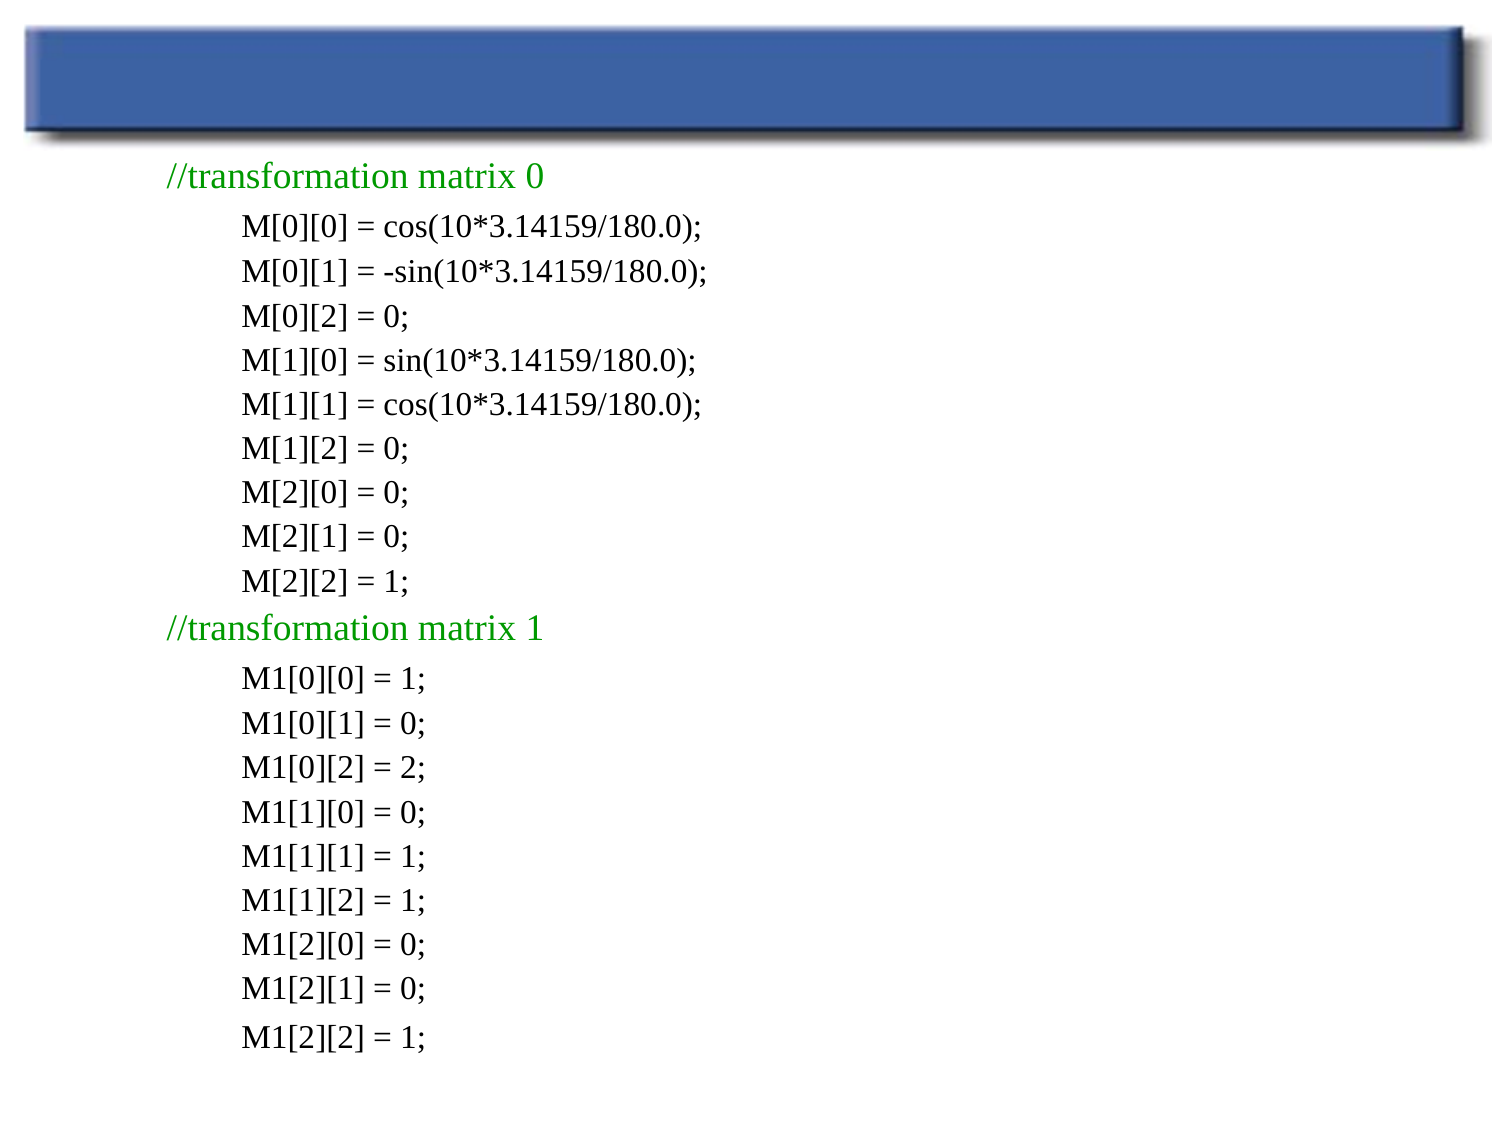

# //transformation matrix 0
		M[0][0] = cos(10*3.14159/180.0);
		M[0][1] = -sin(10*3.14159/180.0);
		M[0][2] = 0;
		M[1][0] = sin(10*3.14159/180.0);
		M[1][1] = cos(10*3.14159/180.0);
		M[1][2] = 0;
		M[2][0] = 0;
		M[2][1] = 0;
		M[2][2] = 1;
//transformation matrix 1
		M1[0][0] = 1;
		M1[0][1] = 0;
		M1[0][2] = 2;
		M1[1][0] = 0;
		M1[1][1] = 1;
		M1[1][2] = 1;
		M1[2][0] = 0;
		M1[2][1] = 0;
		M1[2][2] = 1;